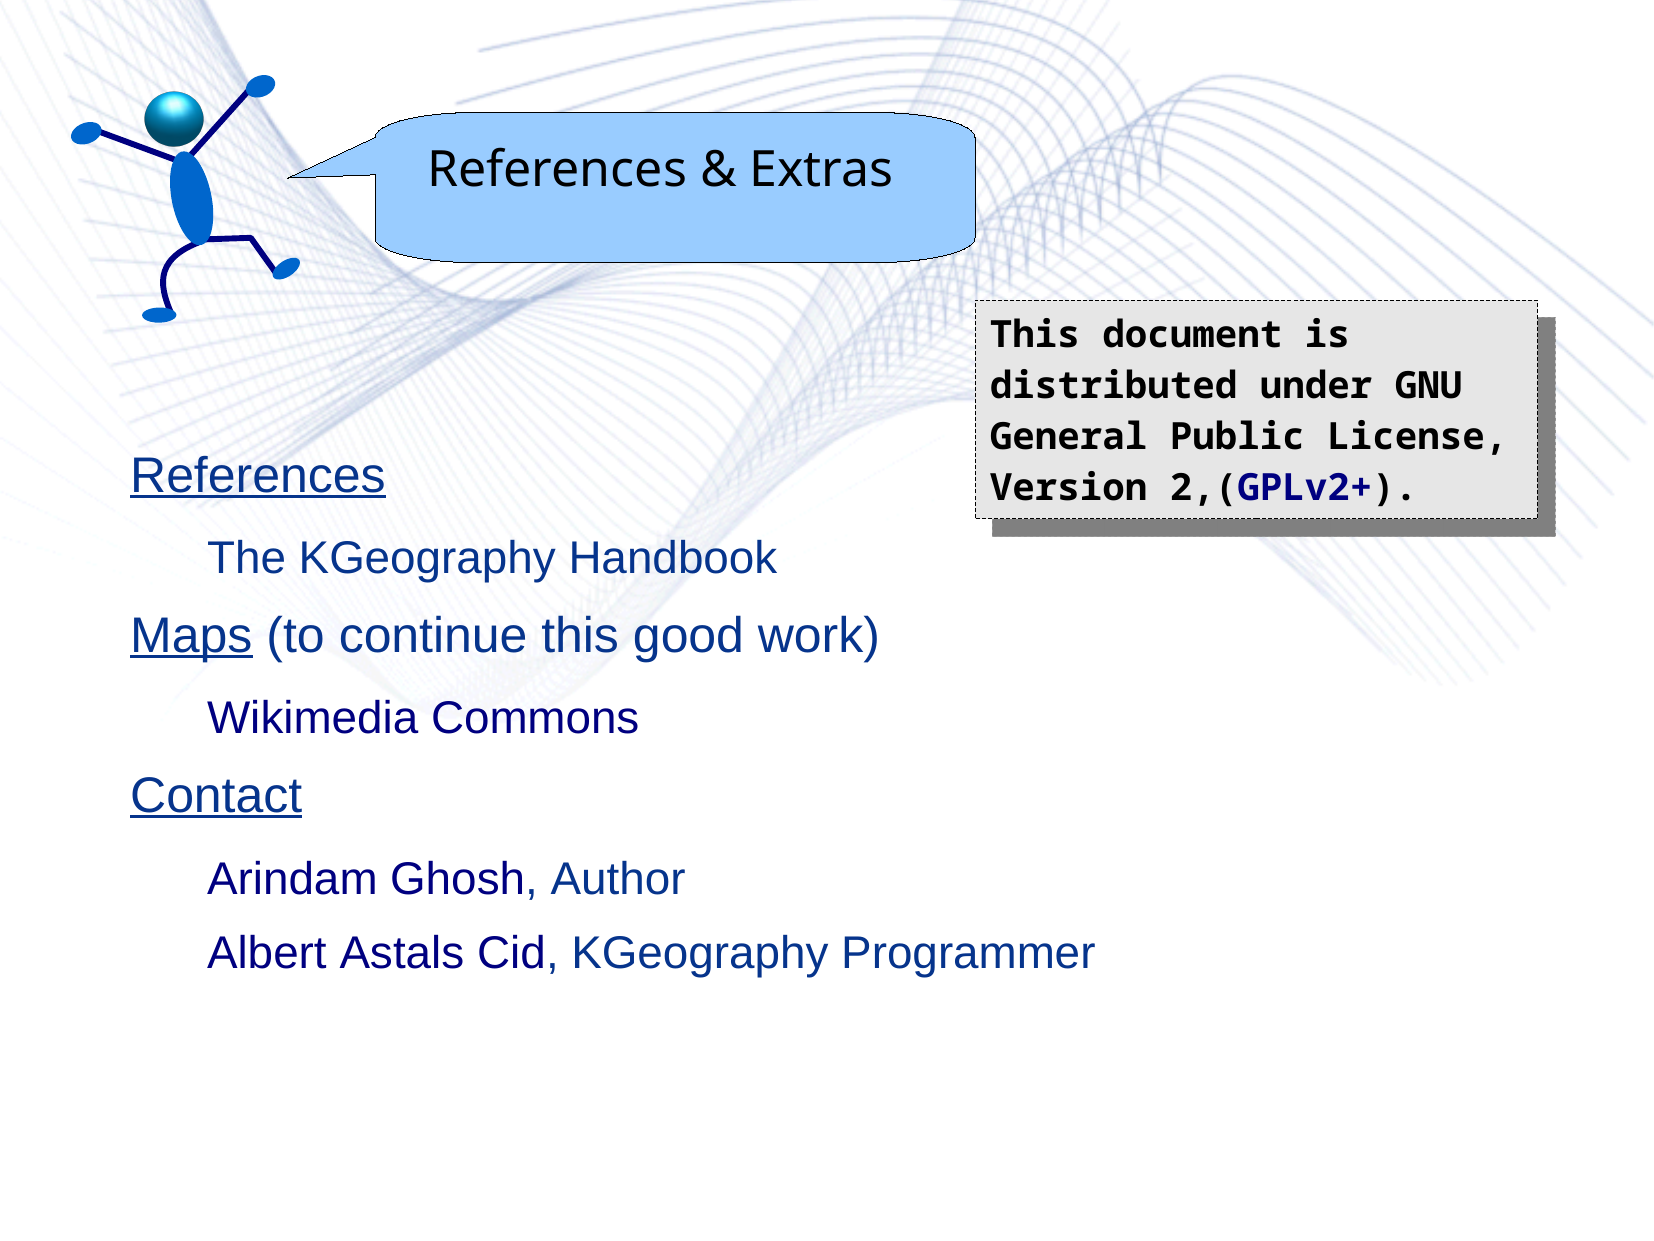

References & Extras
This document is distributed under GNU General Public License, Version 2,(GPLv2+).
# References
The KGeography Handbook
Maps (to continue this good work)
Wikimedia Commons
Contact
Arindam Ghosh, Author
Albert Astals Cid, KGeography Programmer